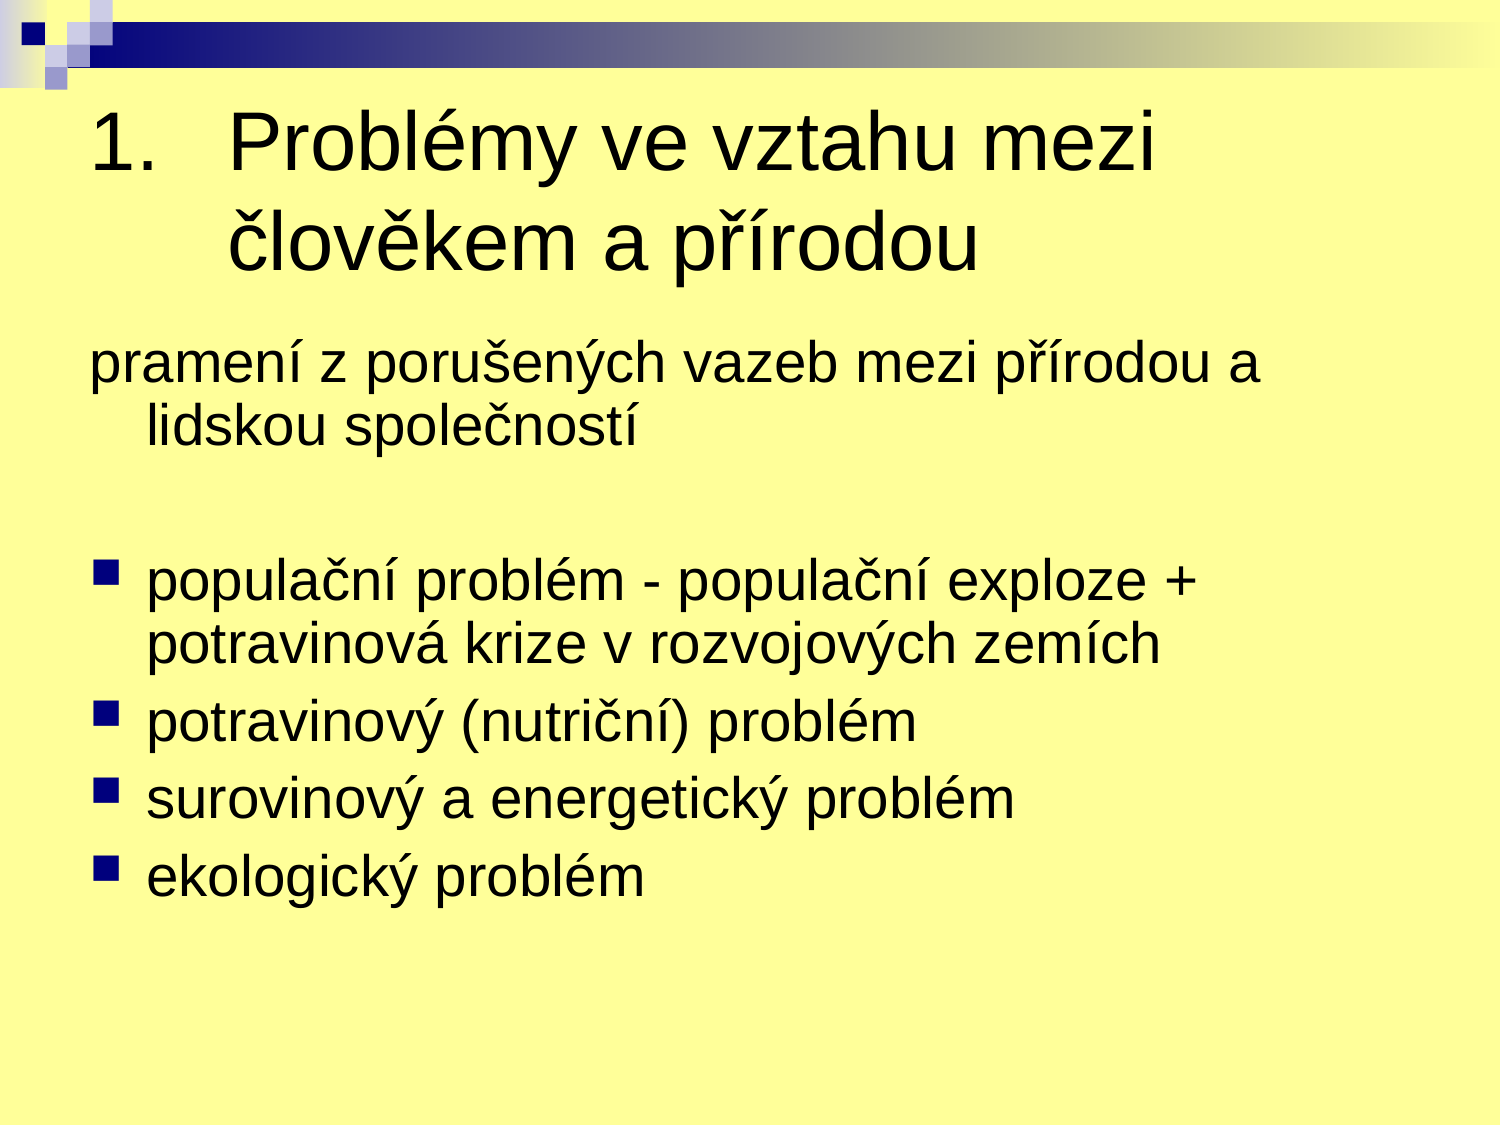

# Problémy ve vztahu mezi člověkem a přírodou
pramení z porušených vazeb mezi přírodou a lidskou společností
populační problém - populační exploze + potravinová krize v rozvojových zemích
potravinový (nutriční) problém
surovinový a energetický problém
ekologický problém